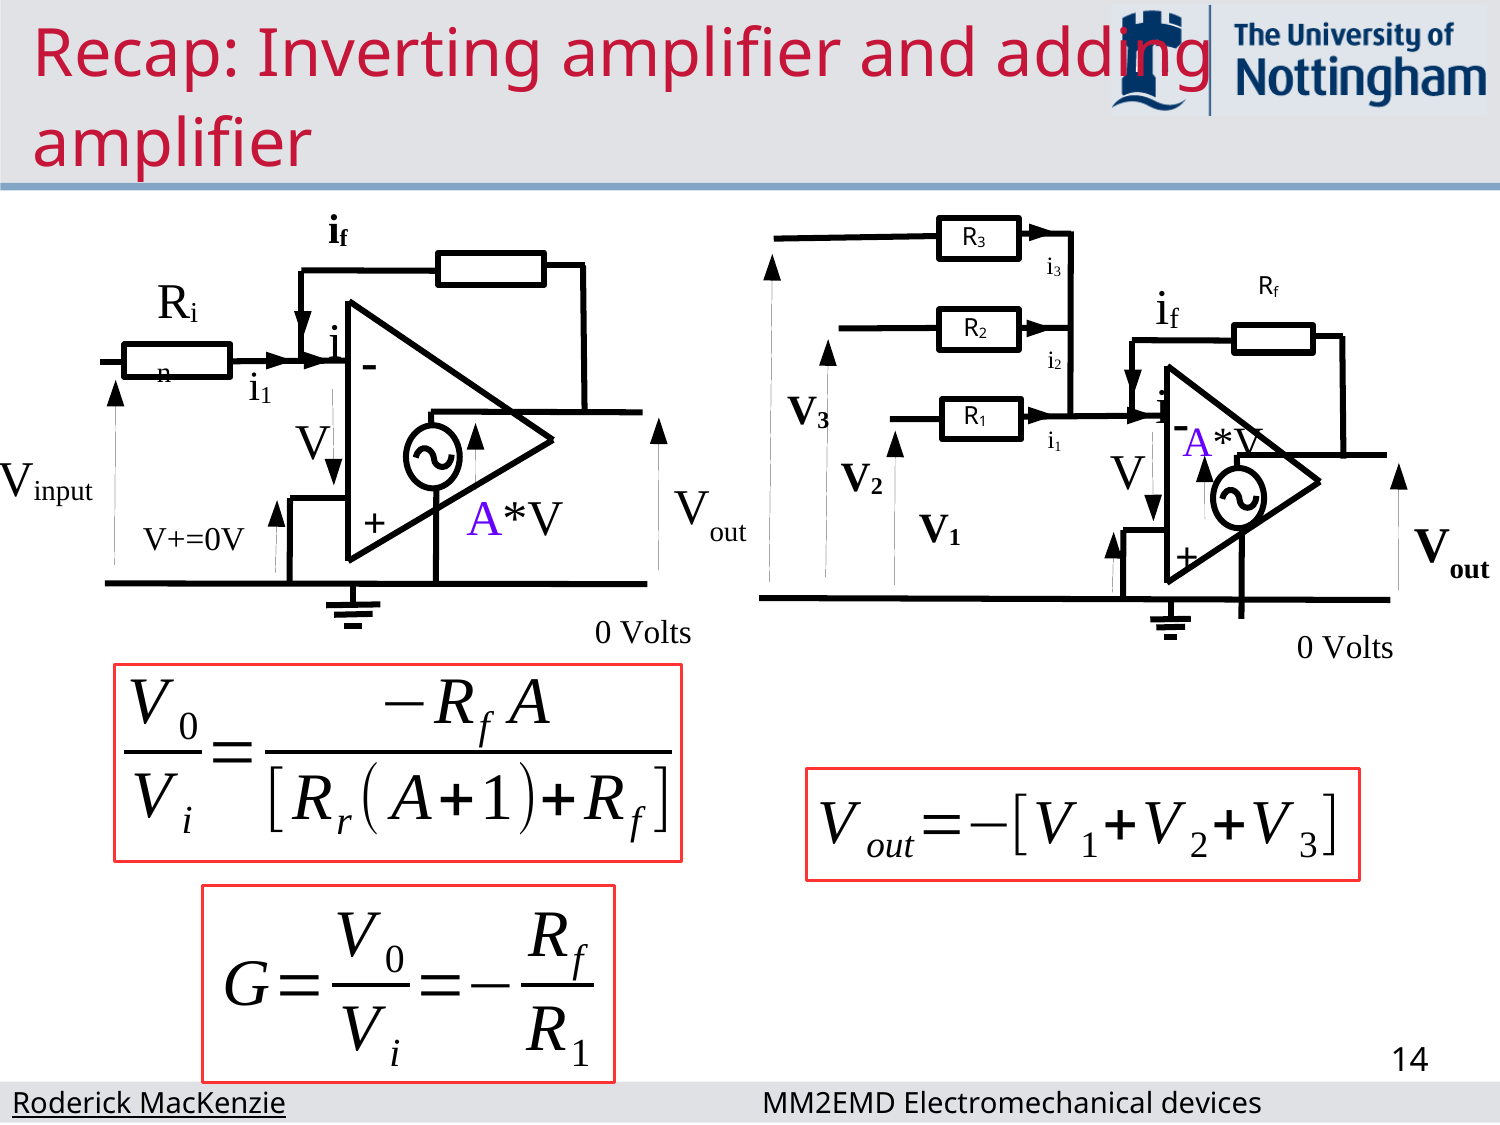

# Recap: Inverting amplifier and adding amplifier
if
Rin
i
-
i1
V
Vinput
Vout
A*V
+
V+=0V
0 Volts
R3
i3
Rf
if
R2
i2
i
V3
-
R1
A*V
i1
V
V2
V1
Vout
+
0 Volts